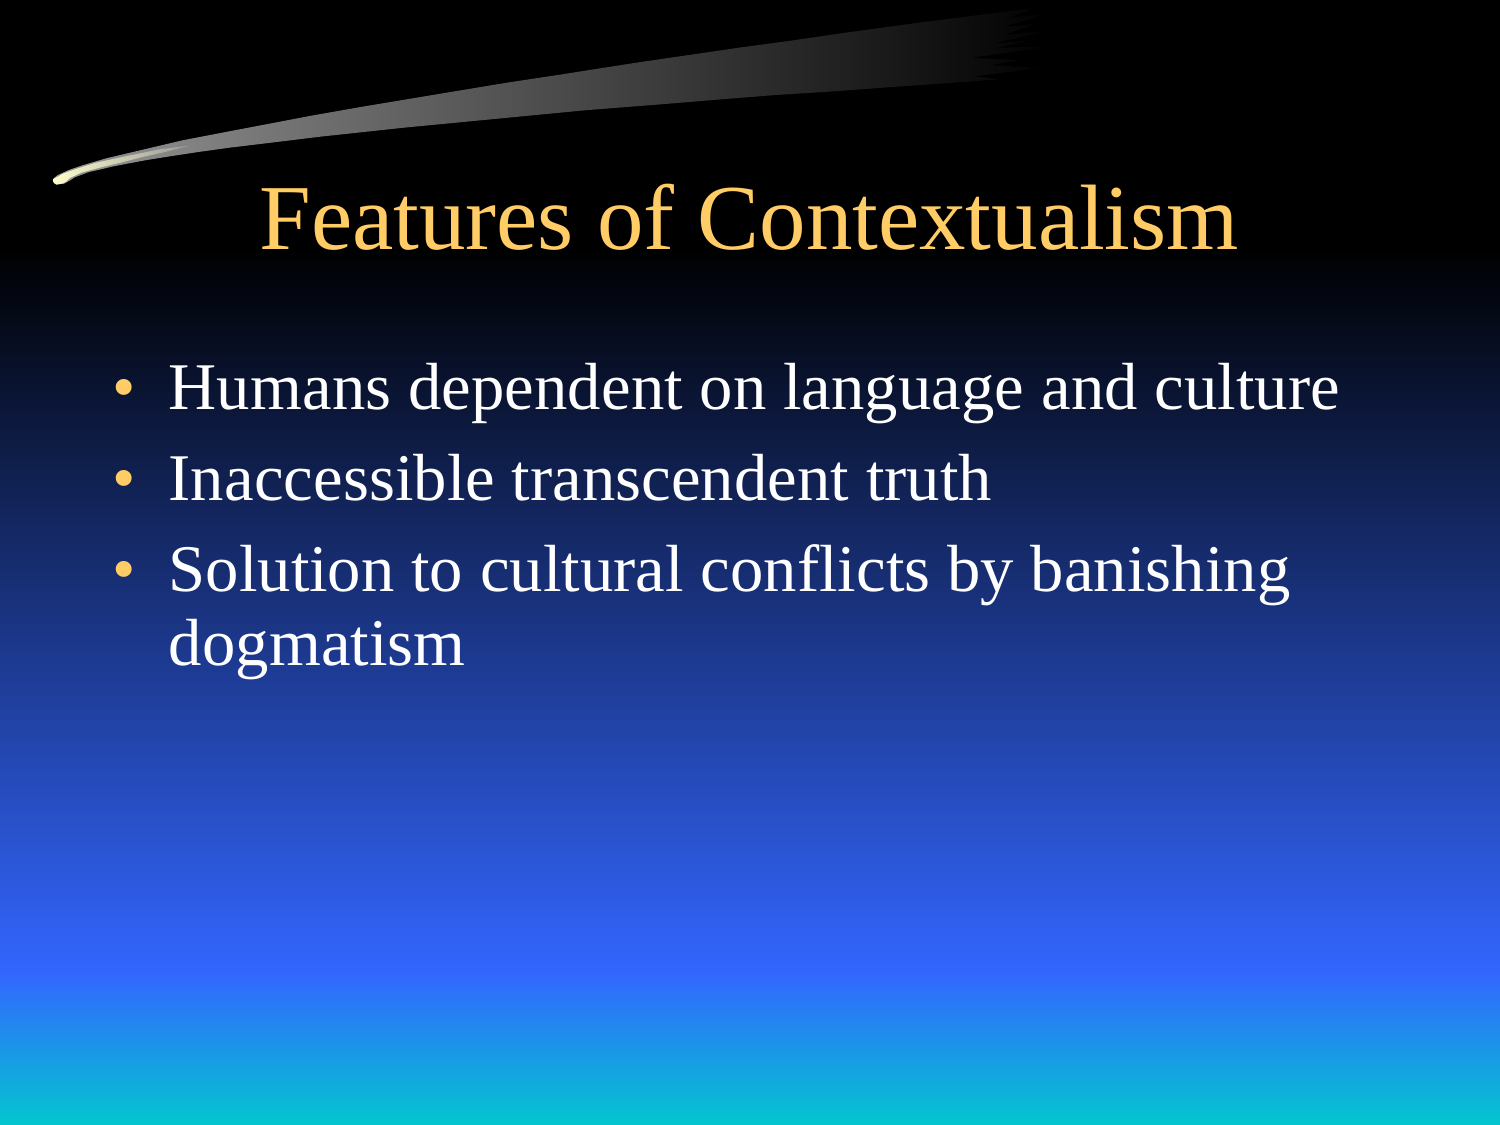

# Features of Contextualism
Humans dependent on language and culture
Inaccessible transcendent truth
Solution to cultural conflicts by banishing dogmatism